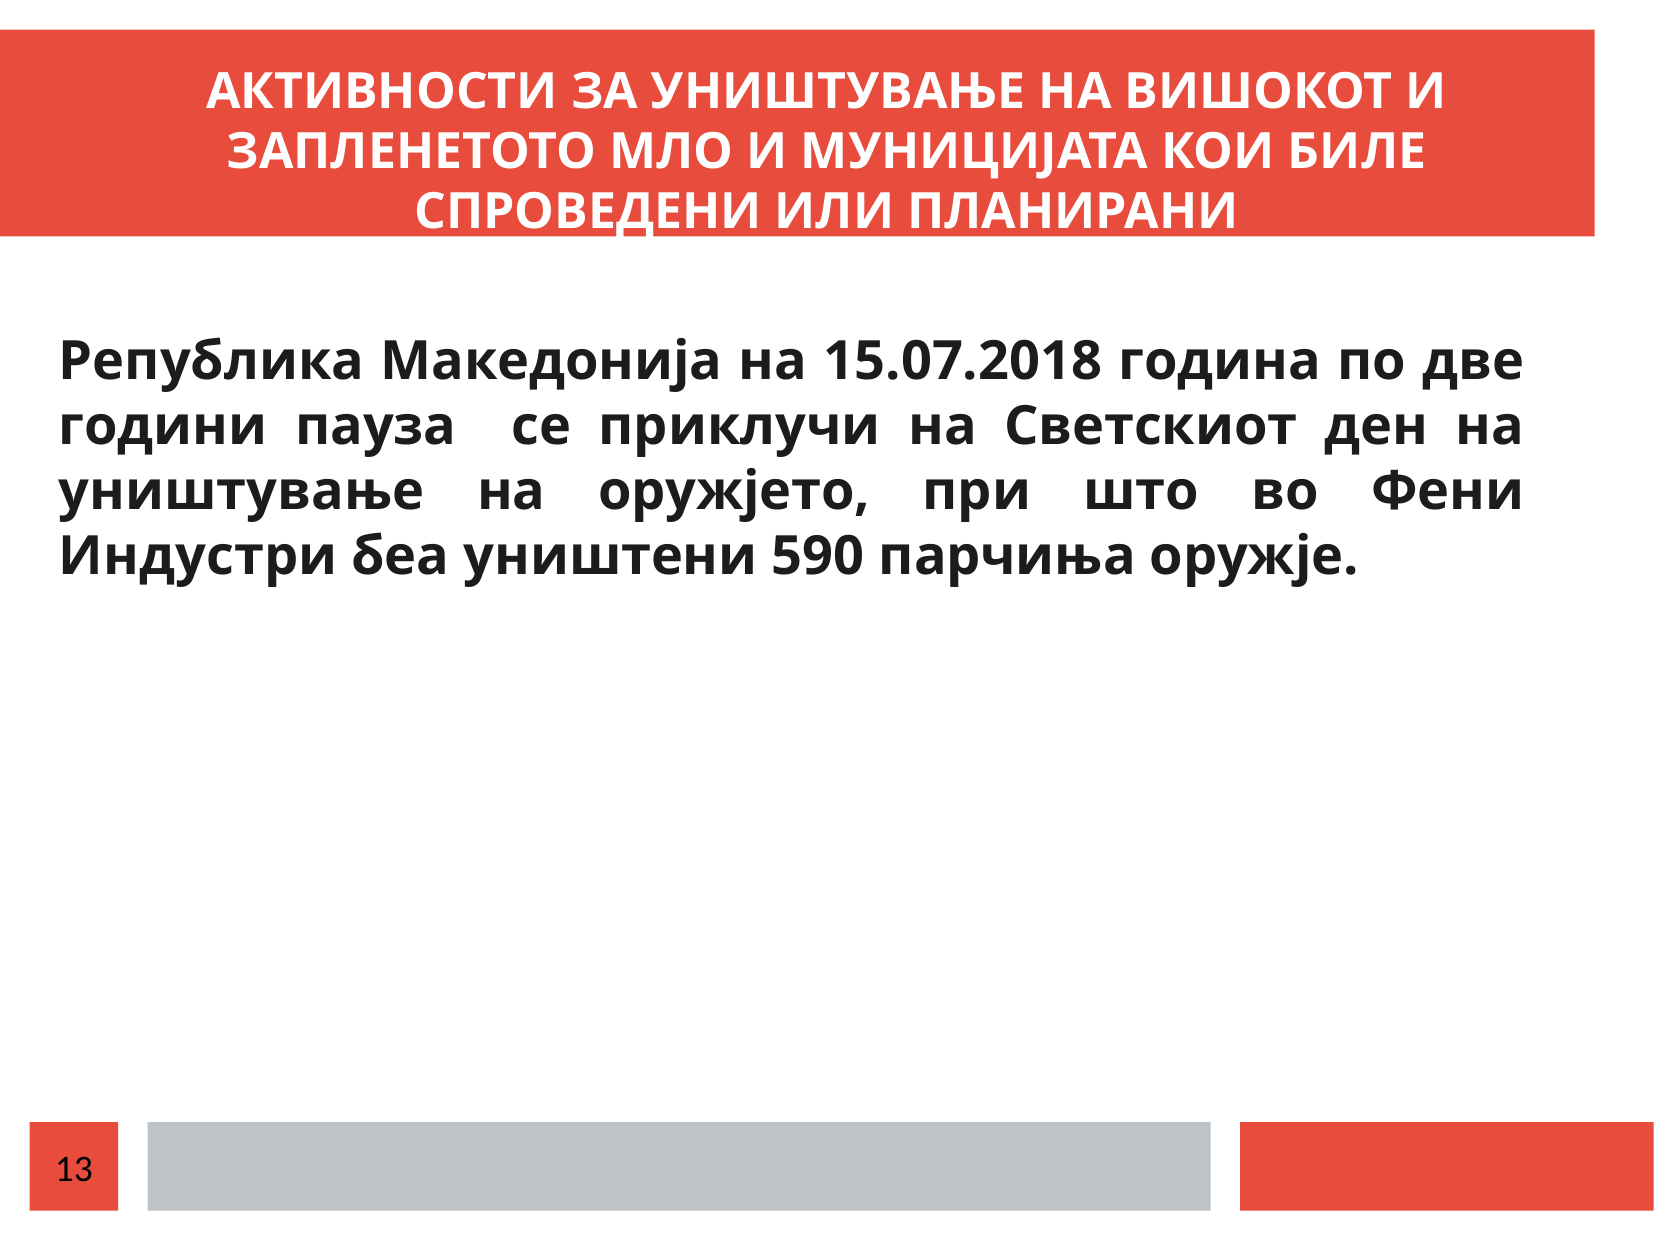

# АКТИВНОСТИ ЗА УНИШТУВАЊЕ НА ВИШОКОТ И ЗАПЛЕНЕТОТО МЛО И МУНИЦИЈАТА КОИ БИЛЕ СПРОВЕДЕНИ ИЛИ ПЛАНИРАНИ
Република Македонија на 15.07.2018 година по две години пауза се приклучи на Светскиот ден на уништување на оружјето, при што во Фени Индустри беа уништени 590 парчиња оружје.